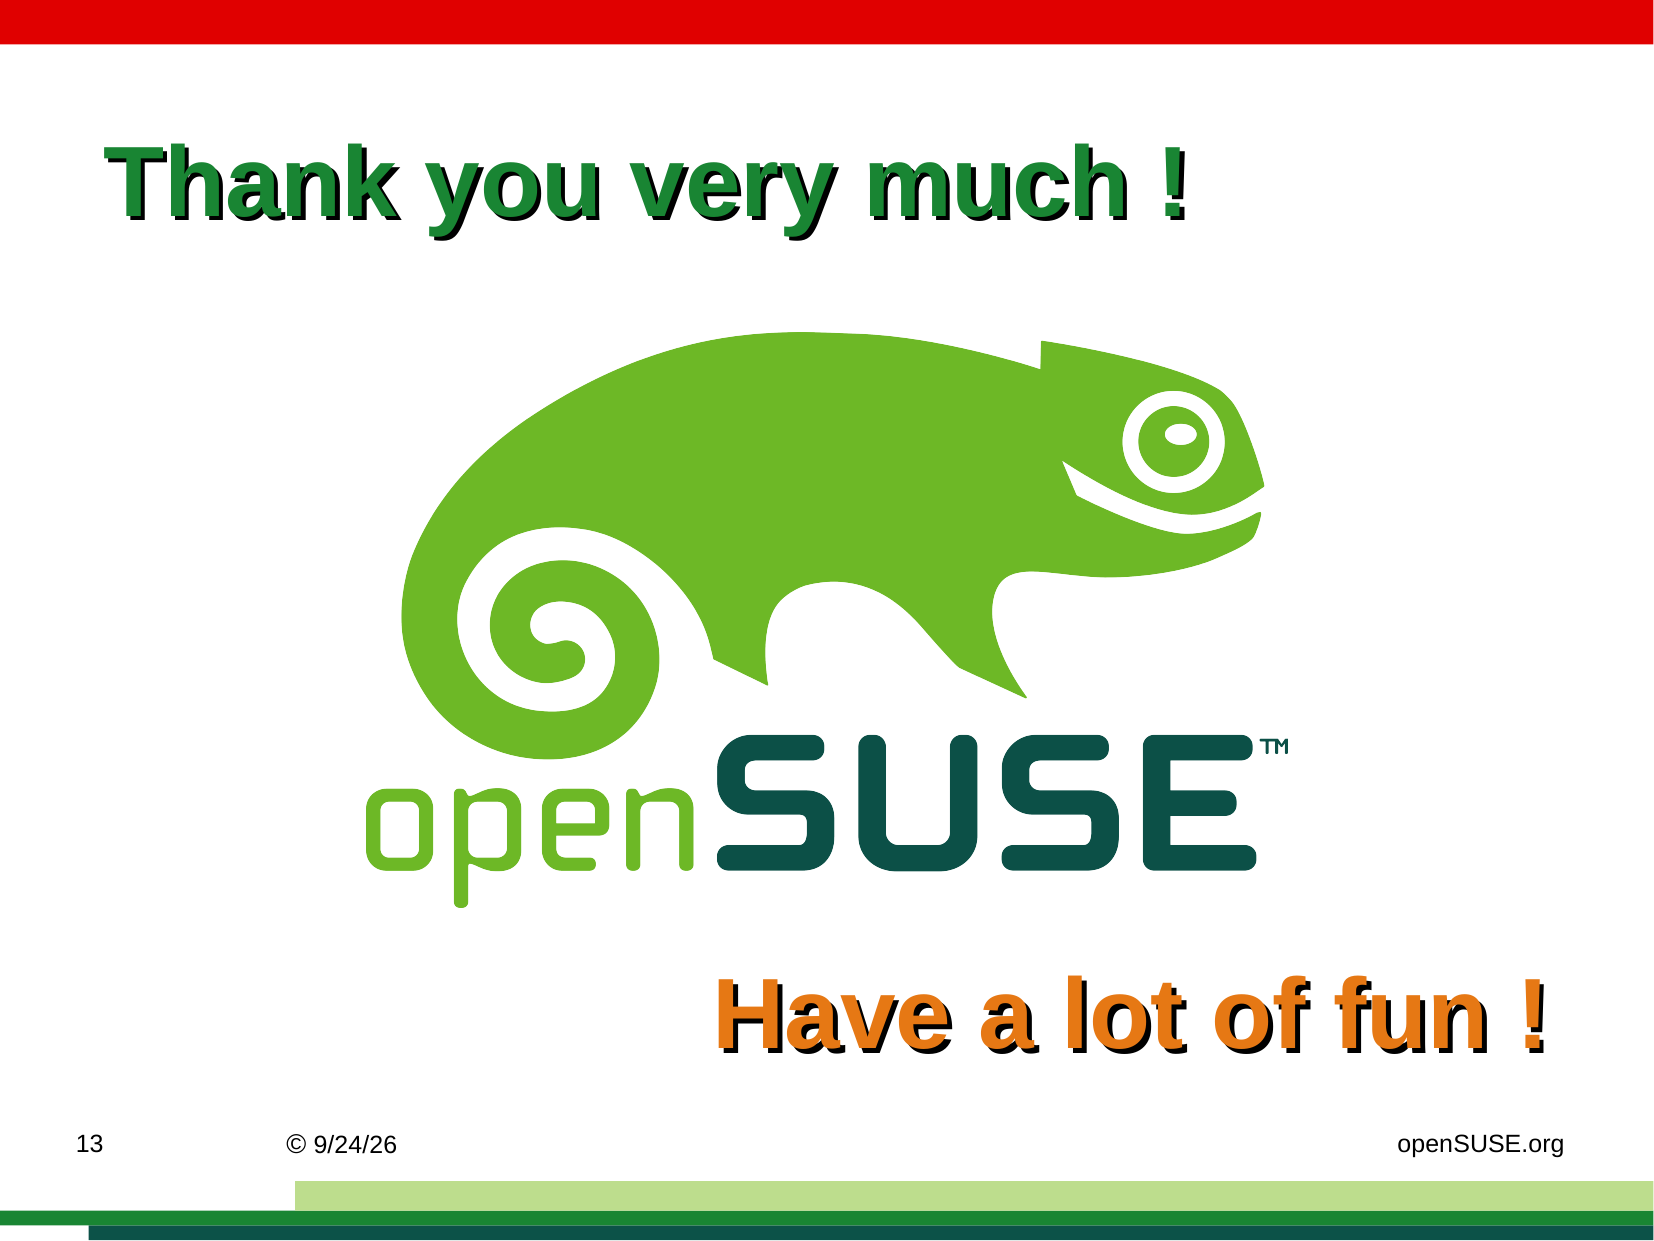

Thank you very much !
Have a lot of fun !
openSUSE.org